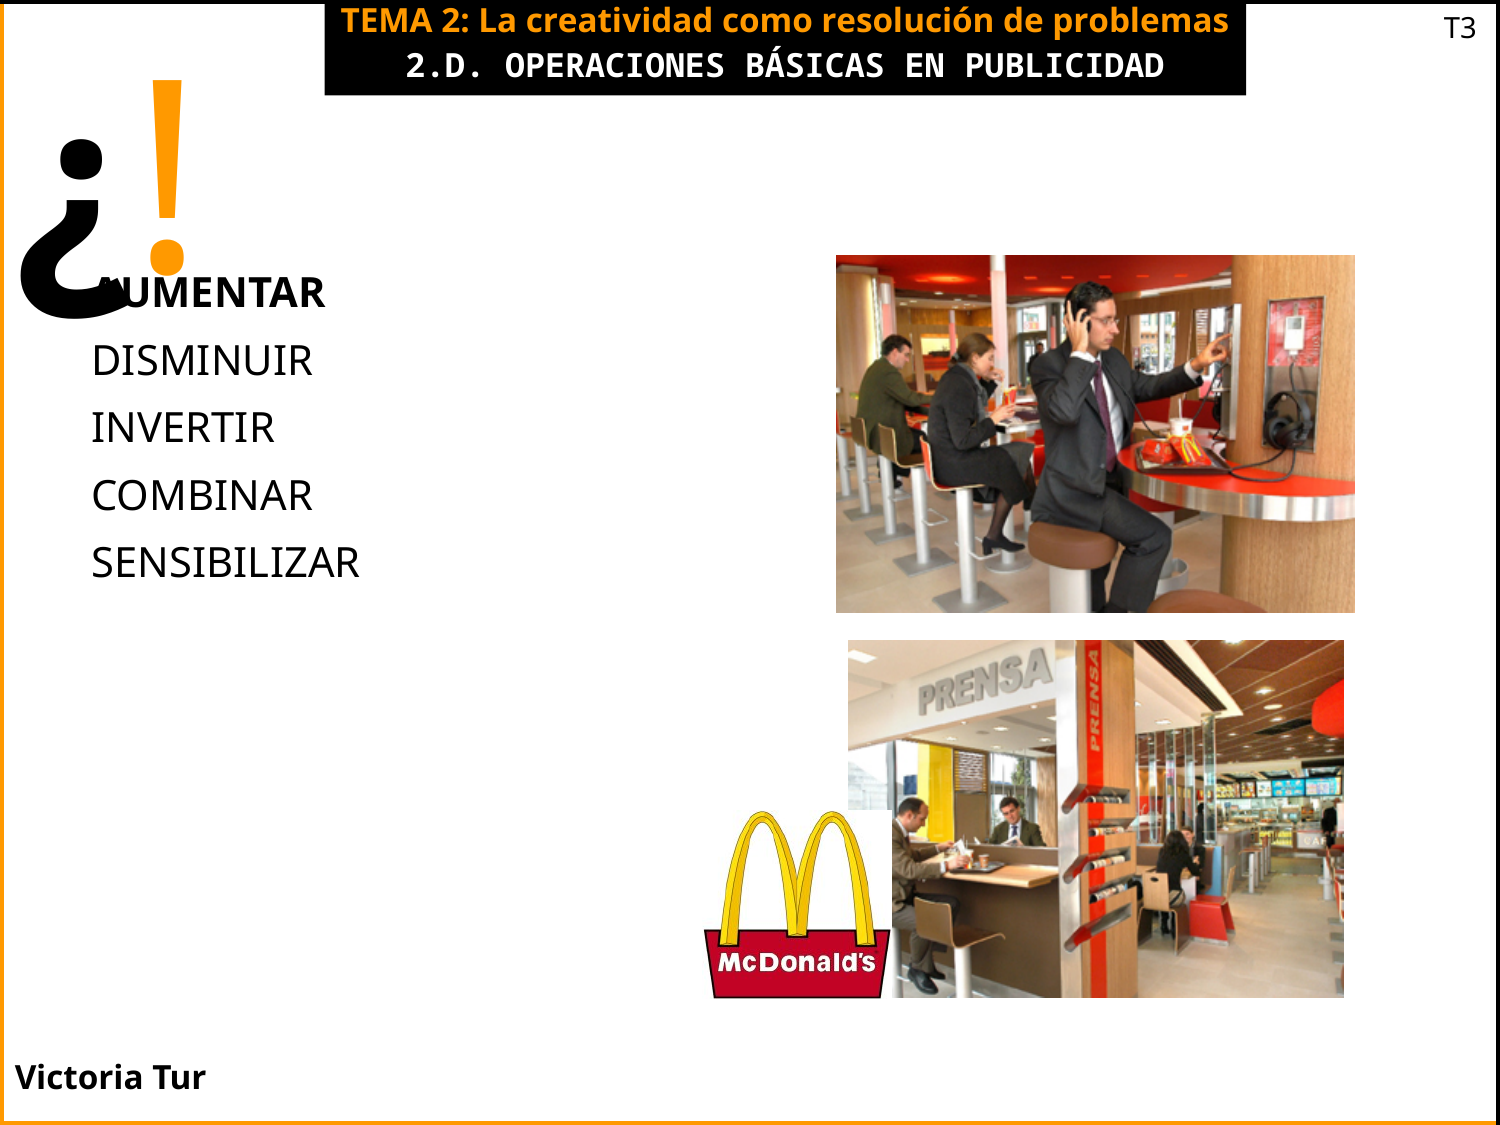

T3
# AUMENTAR
DISMINUIR
INVERTIR
COMBINAR
SENSIBILIZAR